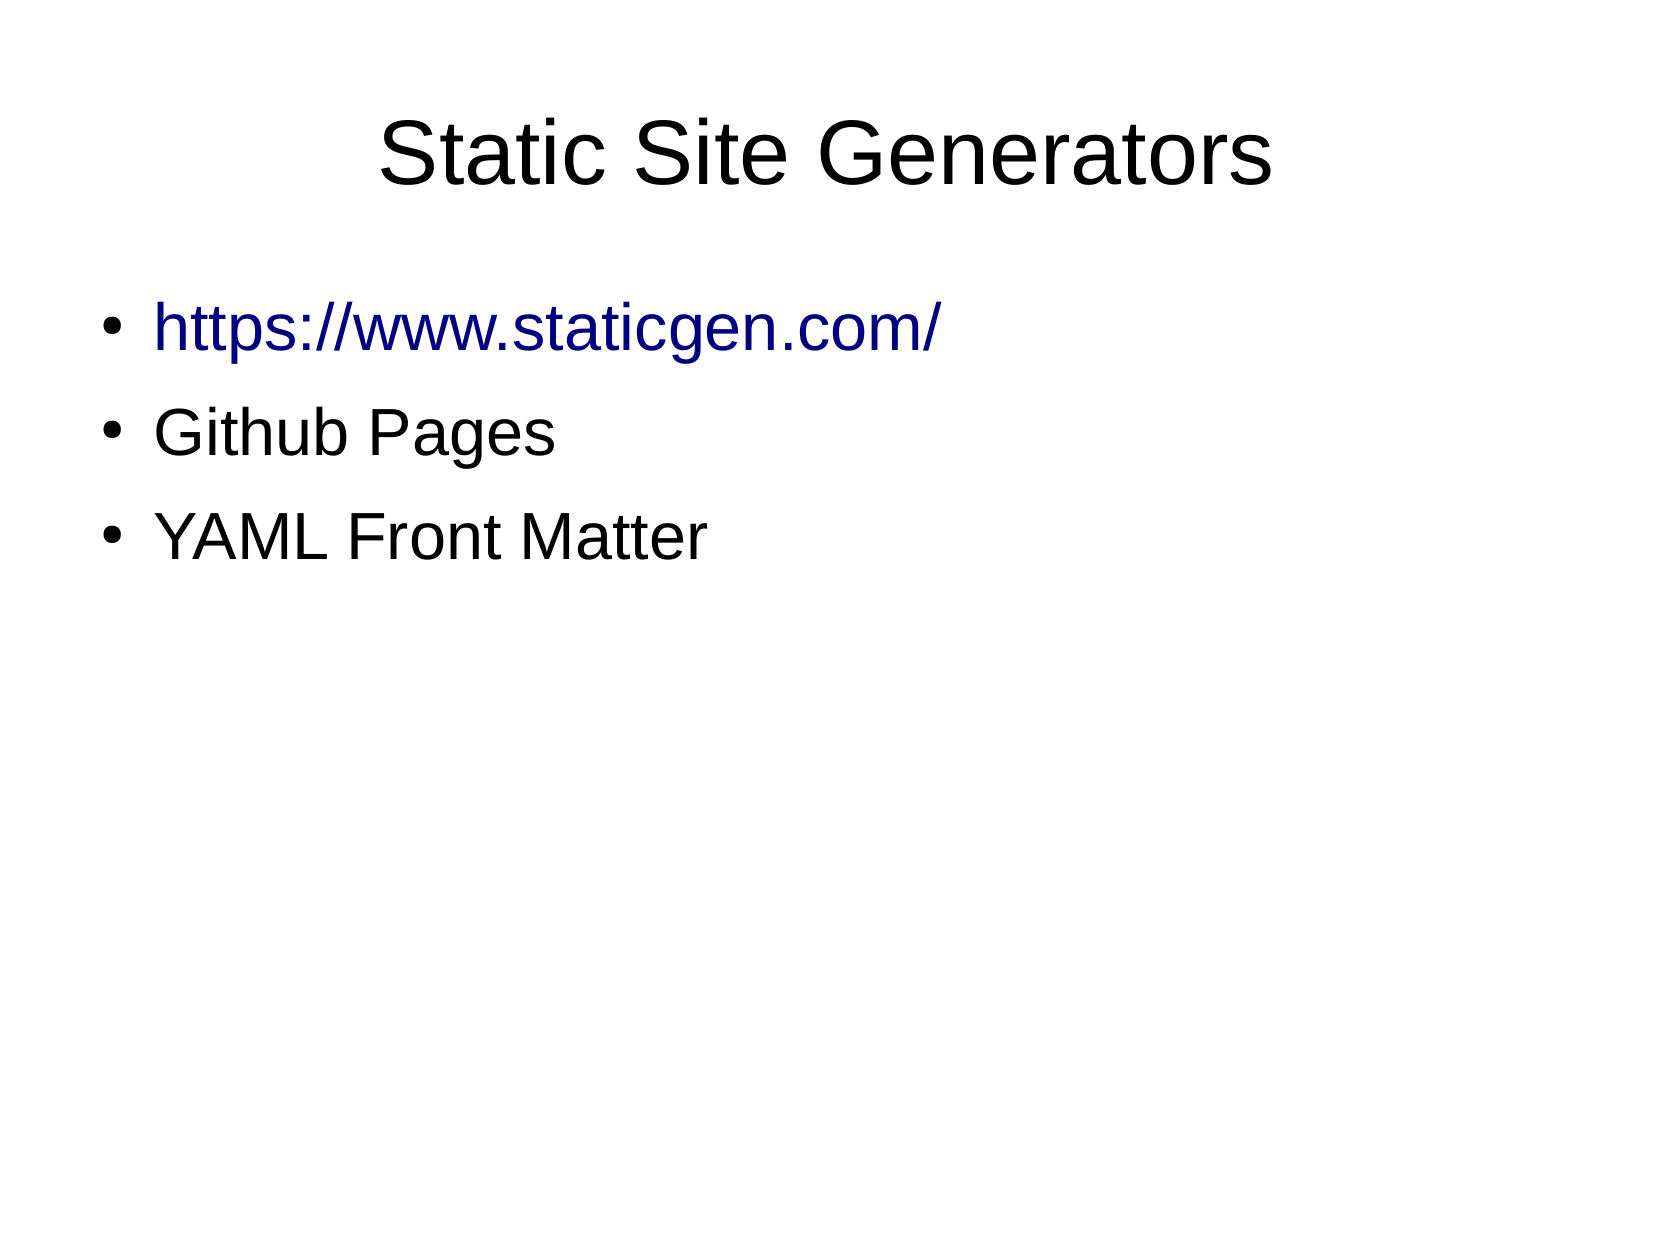

# Static Site Generators
https://www.staticgen.com/
Github Pages
YAML Front Matter